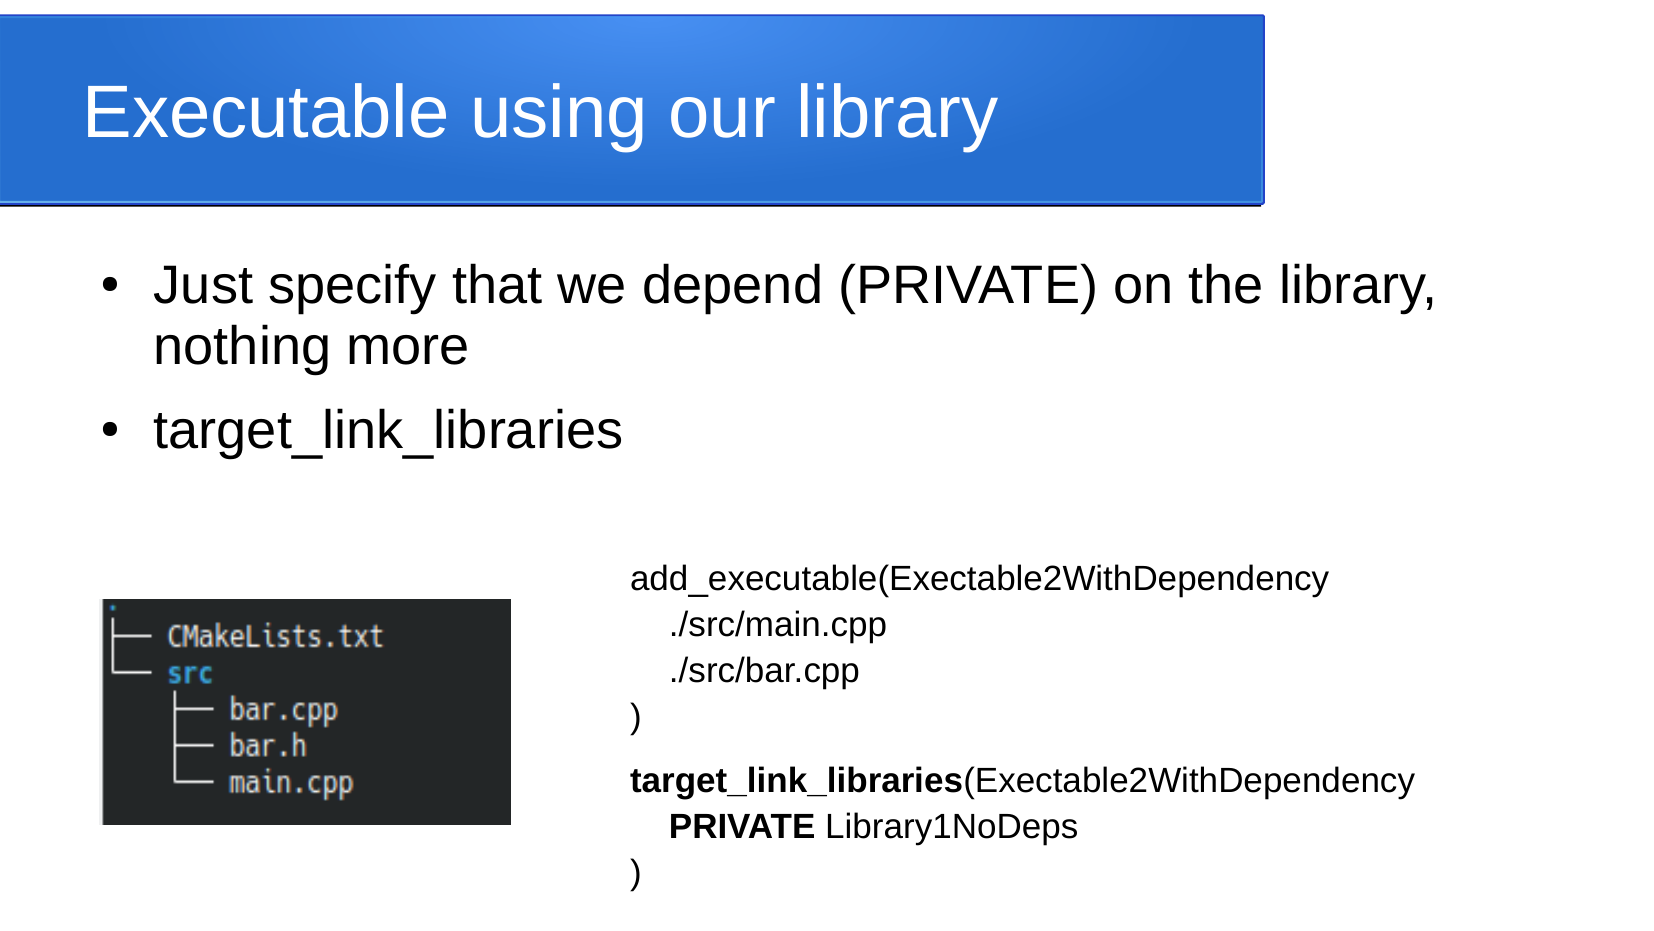

# Executable using our library
Just specify that we depend (PRIVATE) on the library, nothing more
target_link_libraries
add_executable(Exectable2WithDependency
 ./src/main.cpp
 ./src/bar.cpp
)
target_link_libraries(Exectable2WithDependency
 PRIVATE Library1NoDeps
)